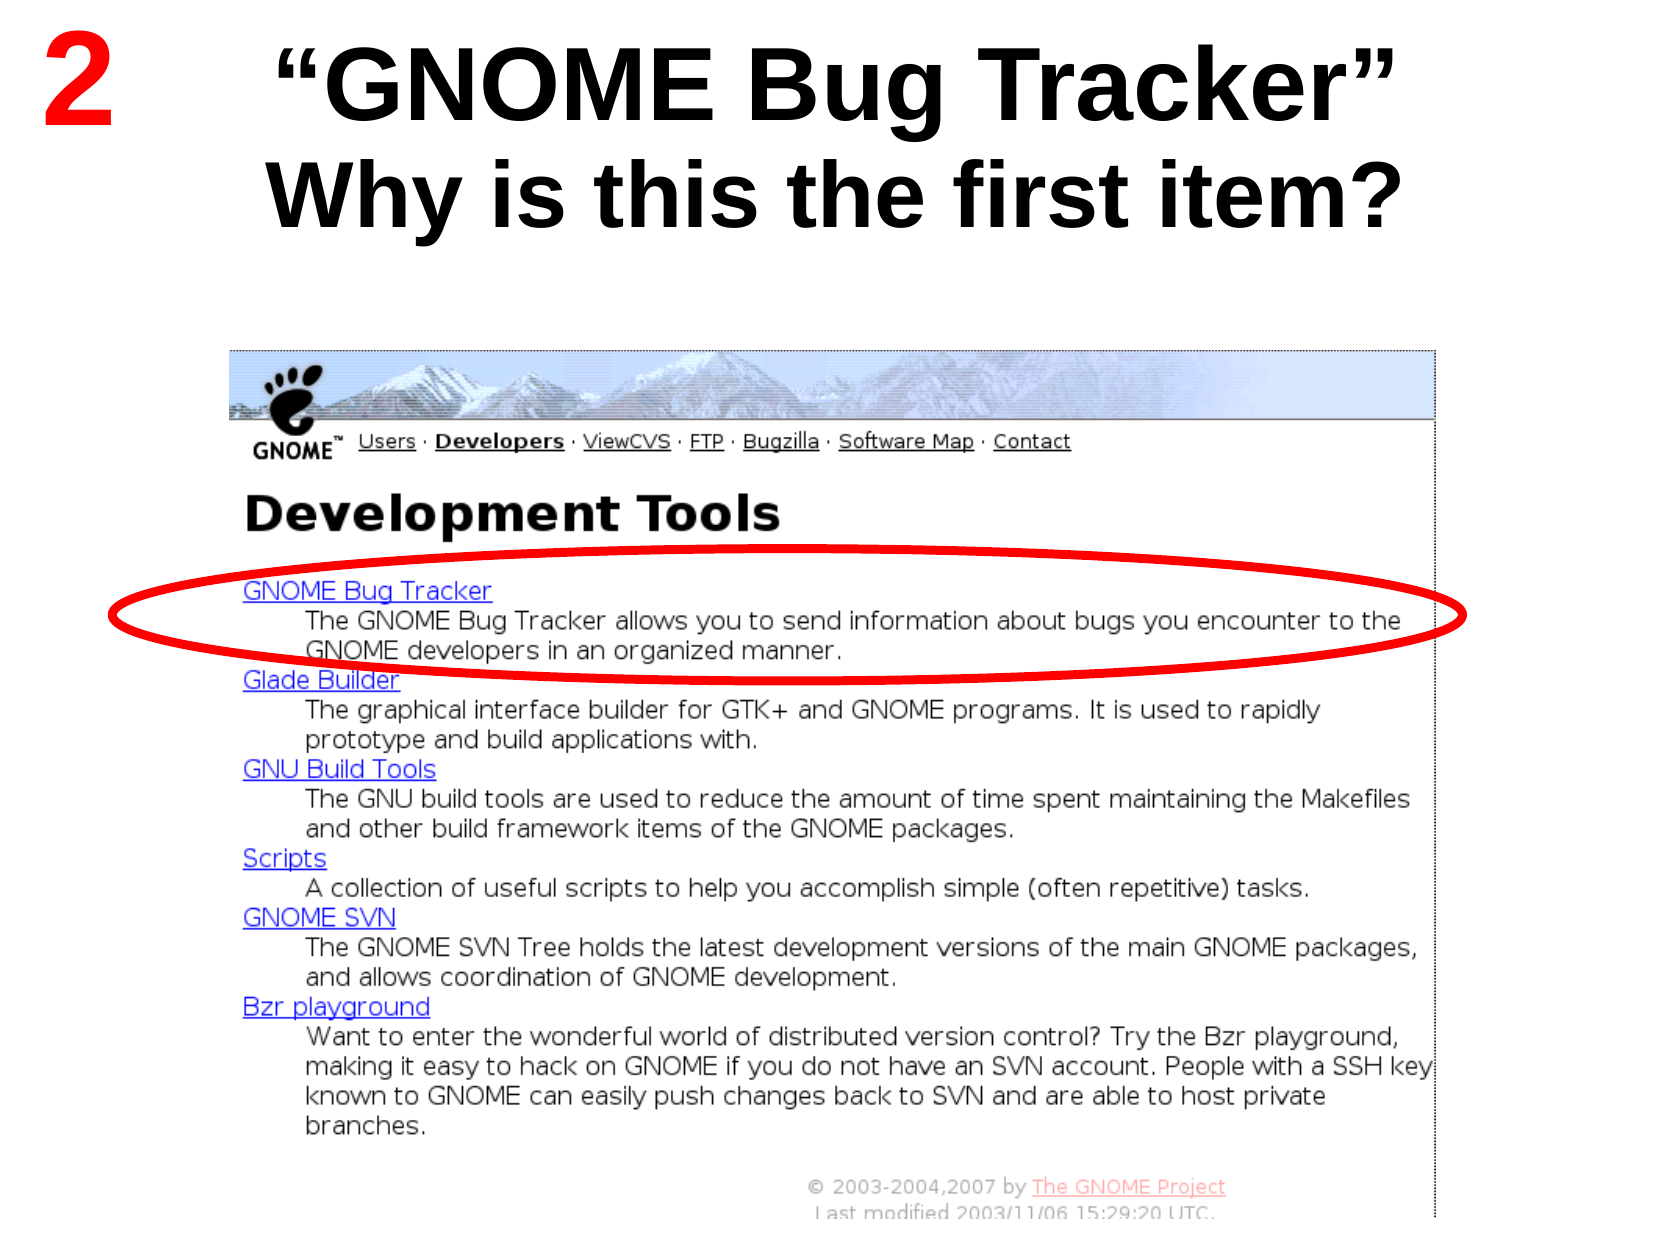

2
“GNOME Bug Tracker”
Why is this the first item?